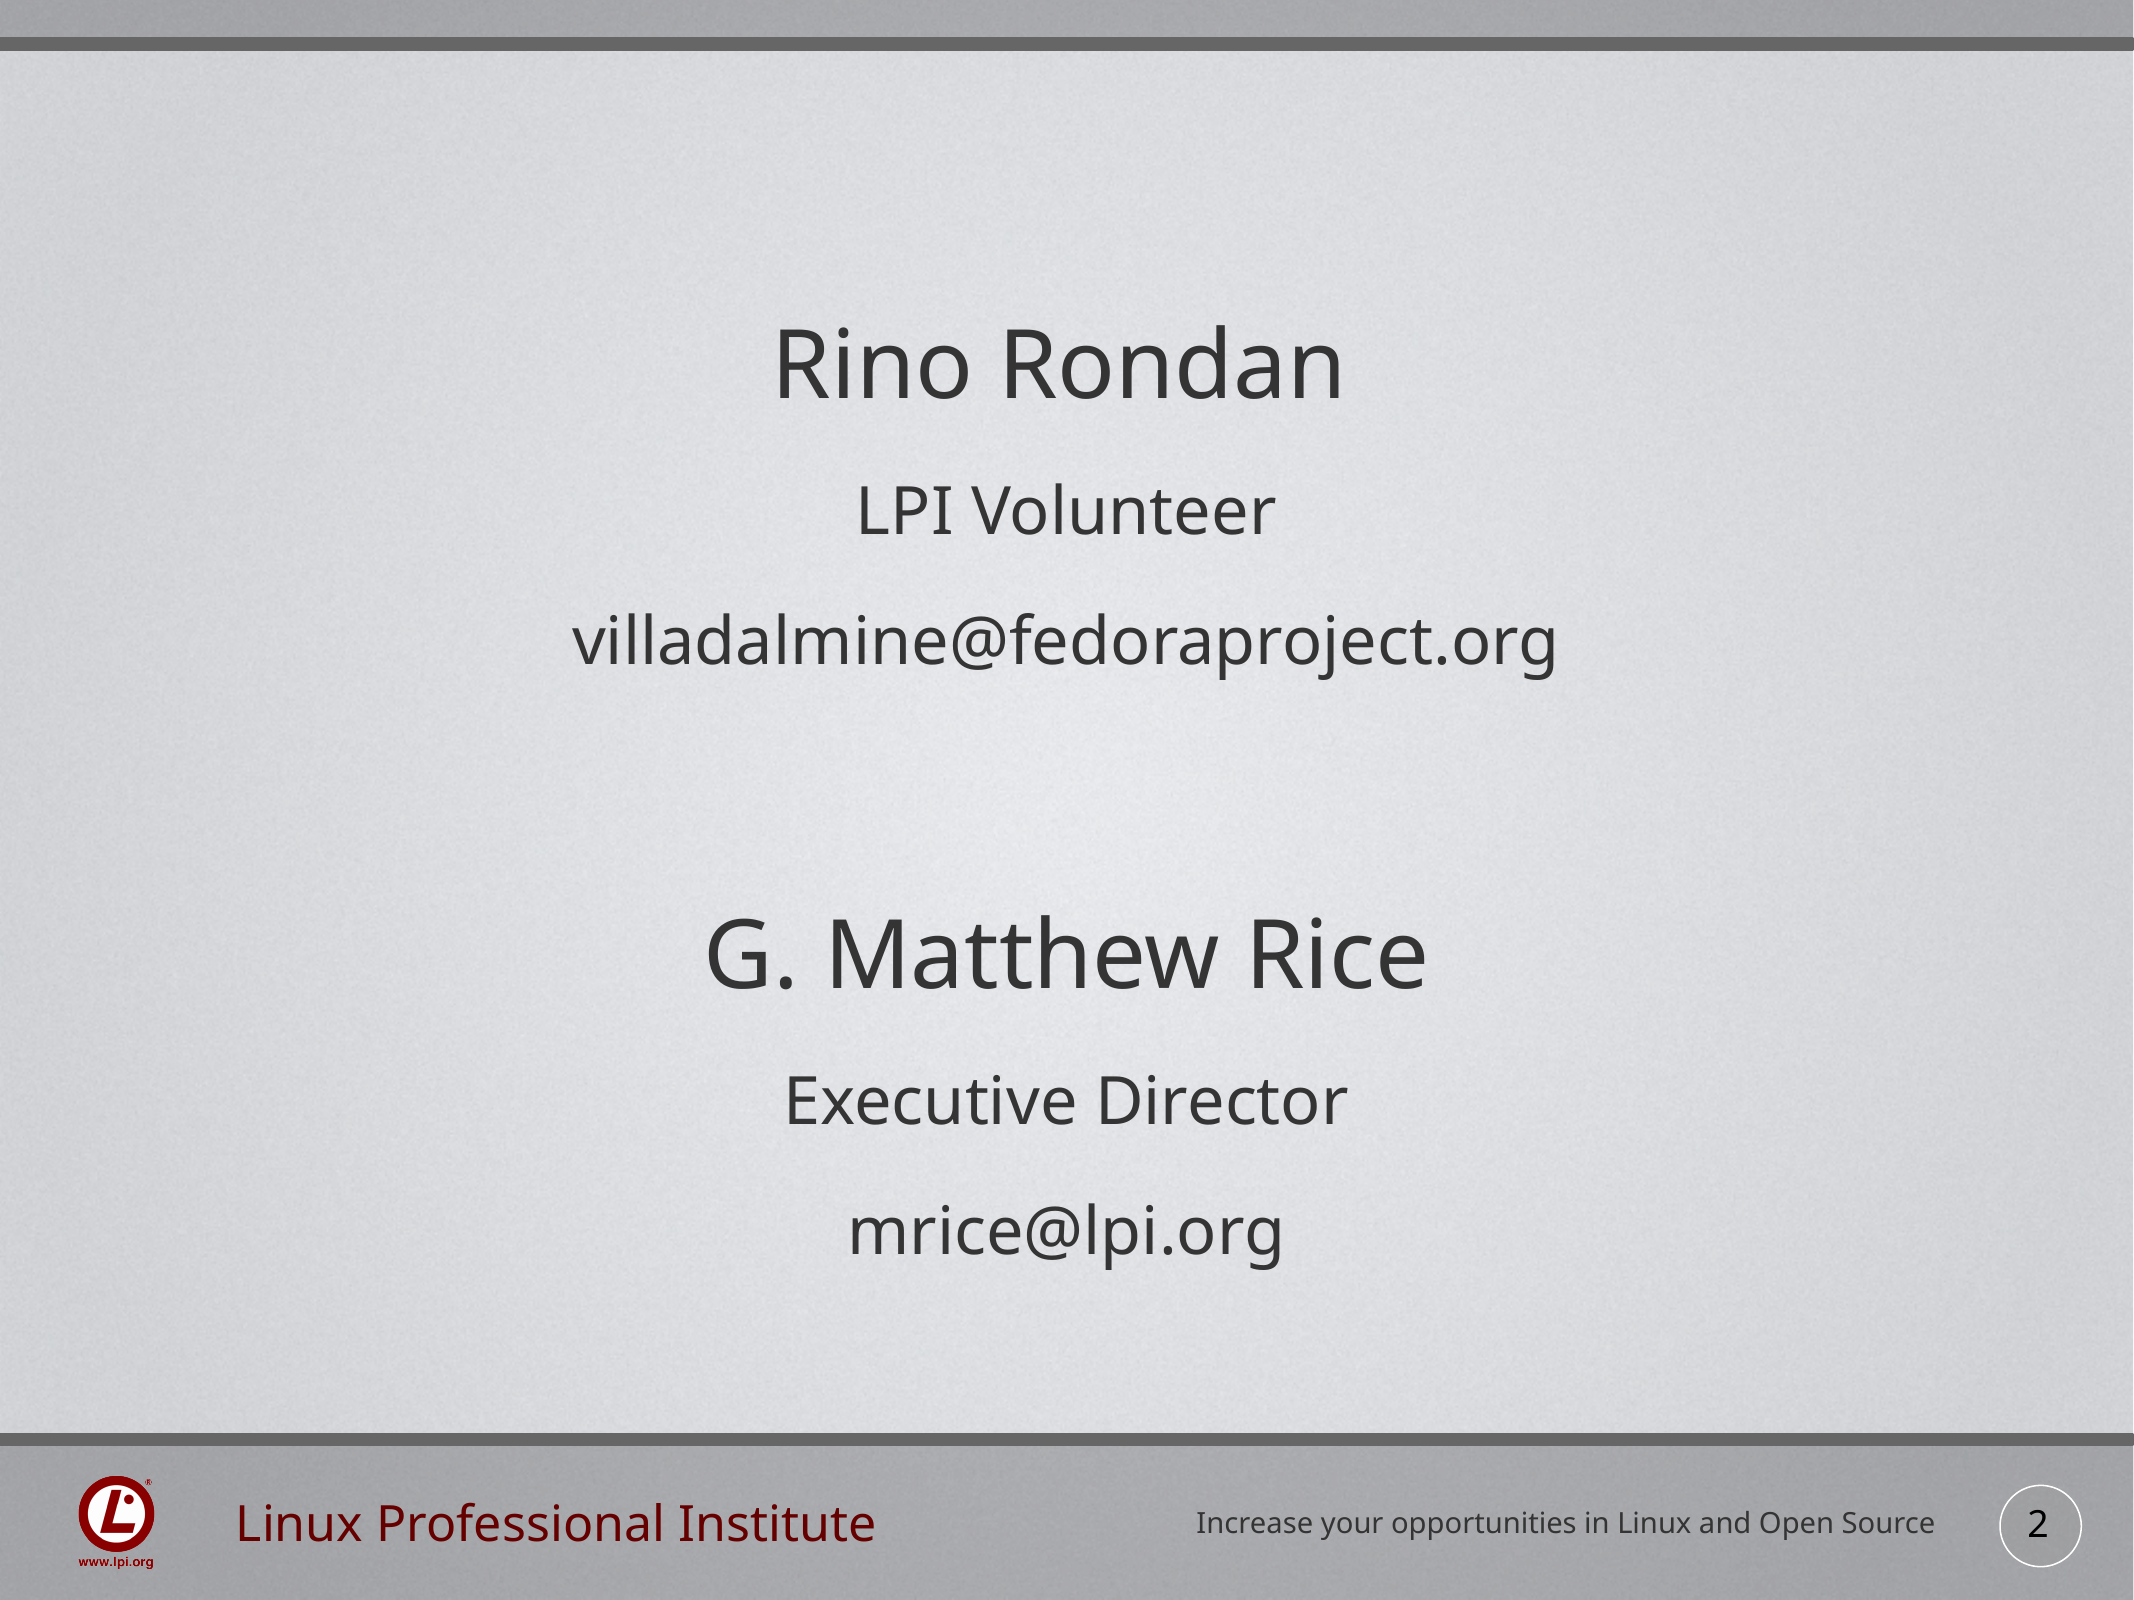

Rino Rondan
LPI Volunteer
villadalmine@fedoraproject.org
G. Matthew Rice
Executive Director
mrice@lpi.org